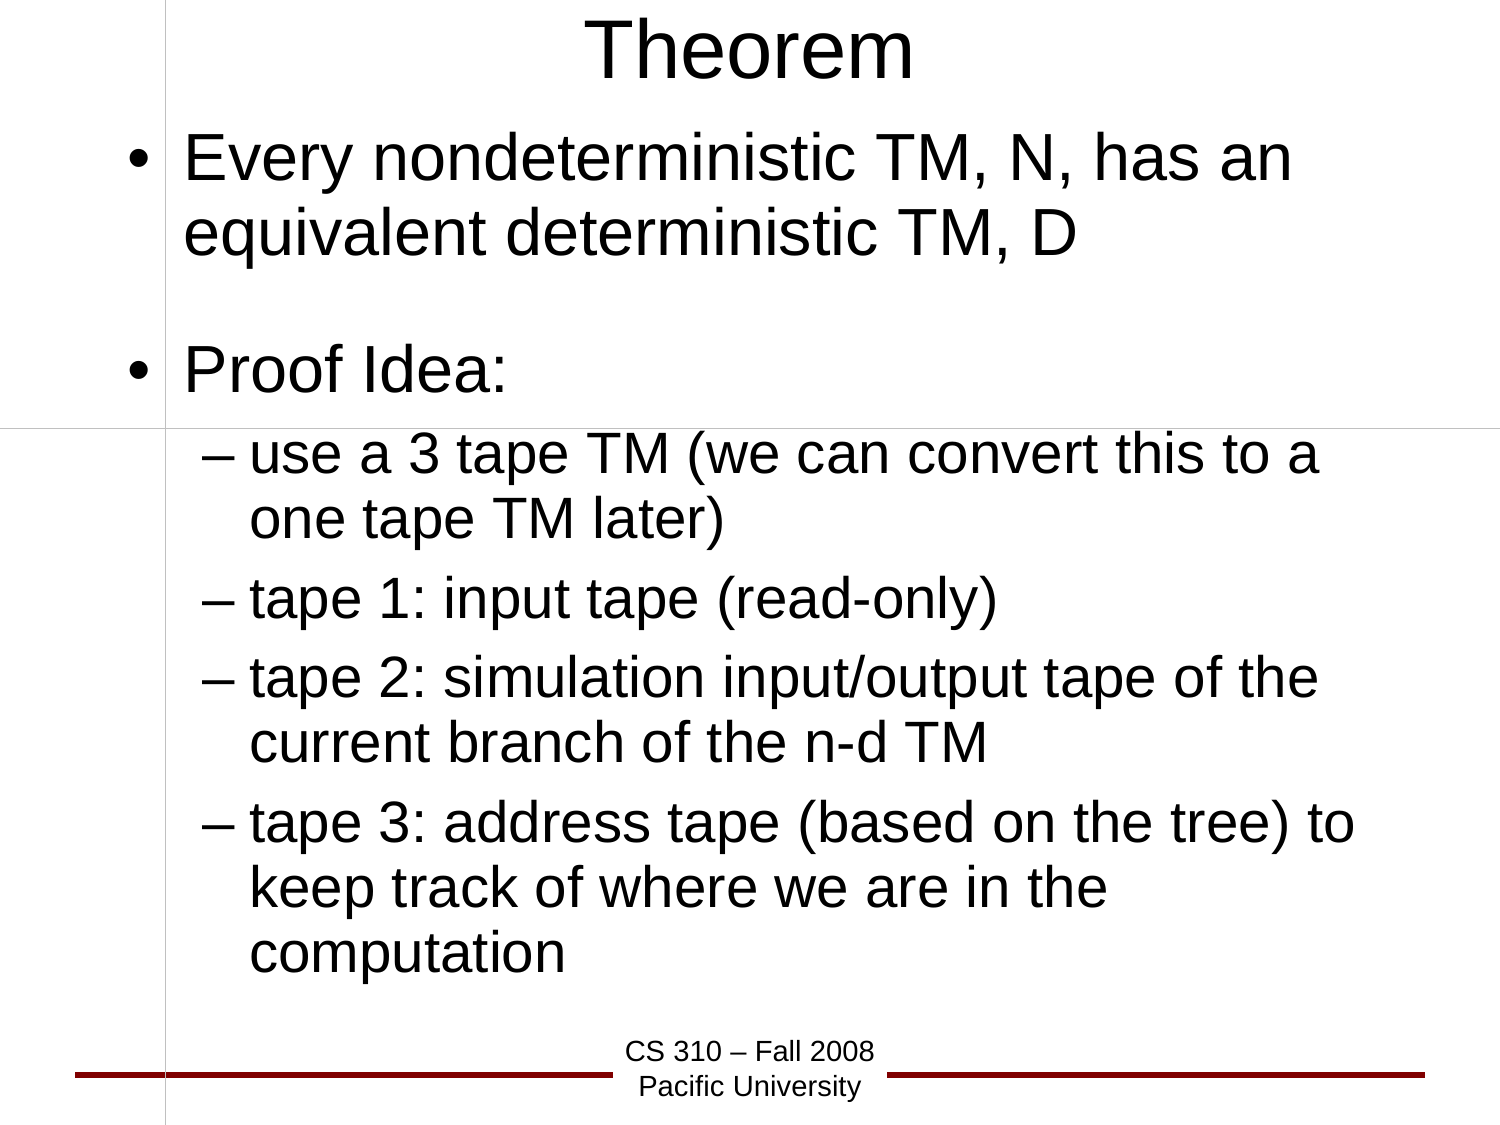

# Theorem
Every nondeterministic TM, N, has an equivalent deterministic TM, D
Proof Idea:
use a 3 tape TM (we can convert this to a one tape TM later)
tape 1: input tape (read-only)
tape 2: simulation input/output tape of the current branch of the n-d TM
tape 3: address tape (based on the tree) to keep track of where we are in the computation